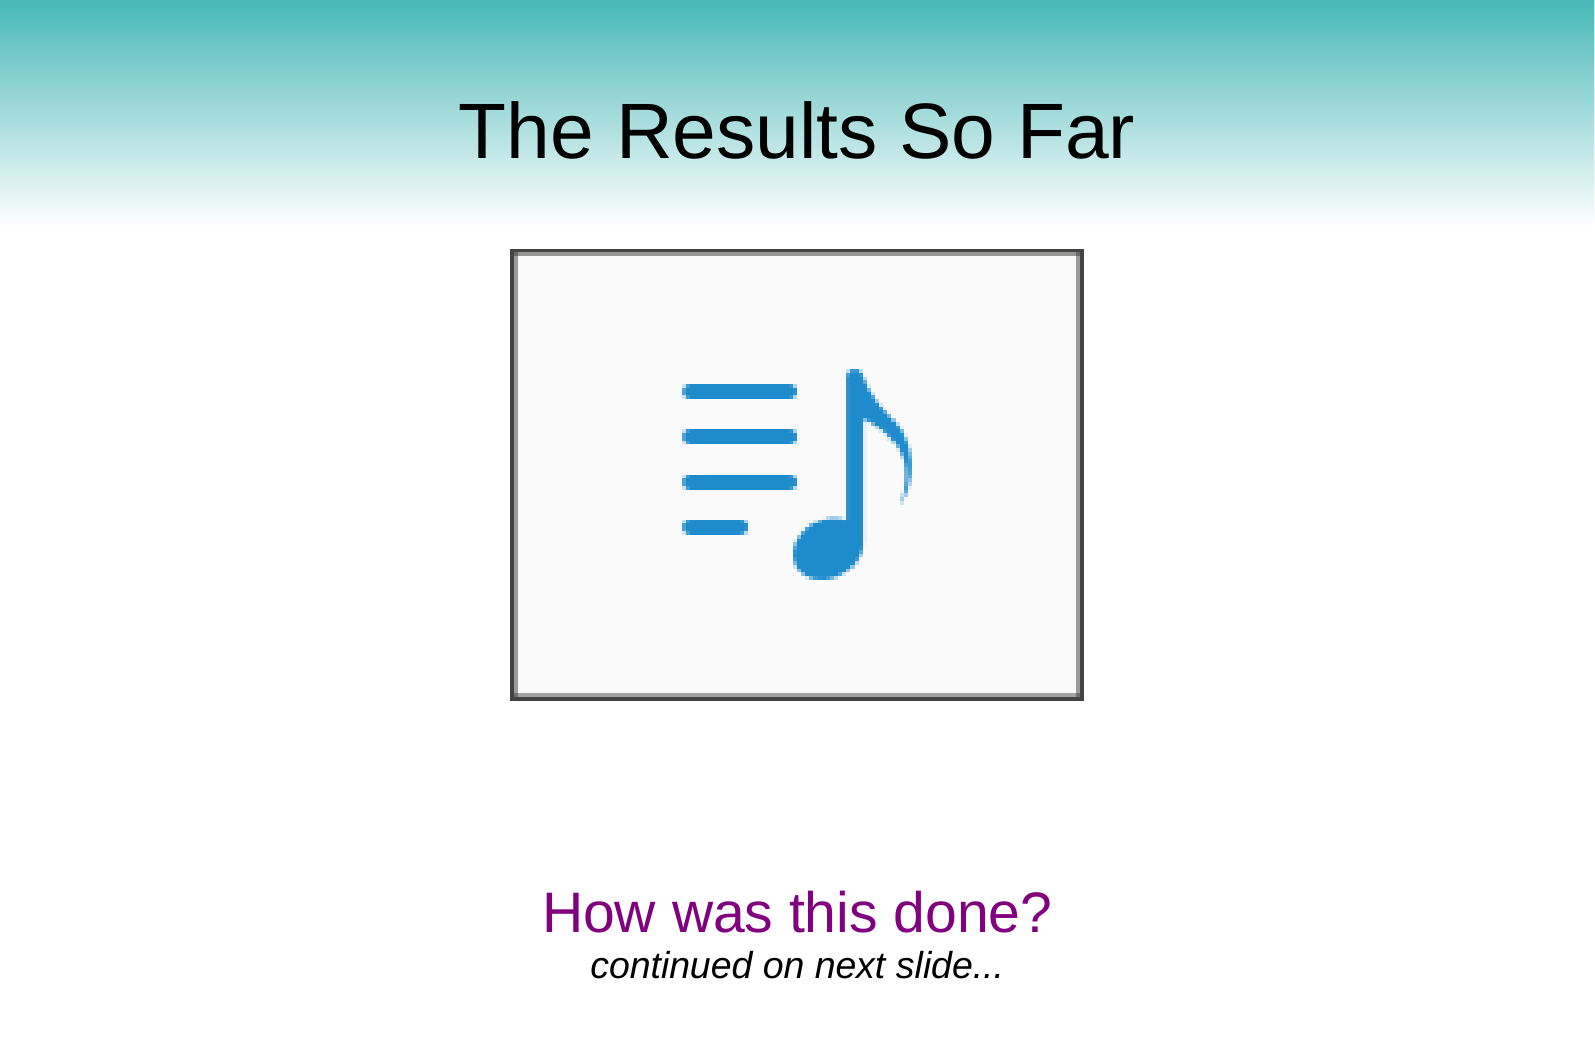

# The Results So Far
How was this done? continued on next slide...